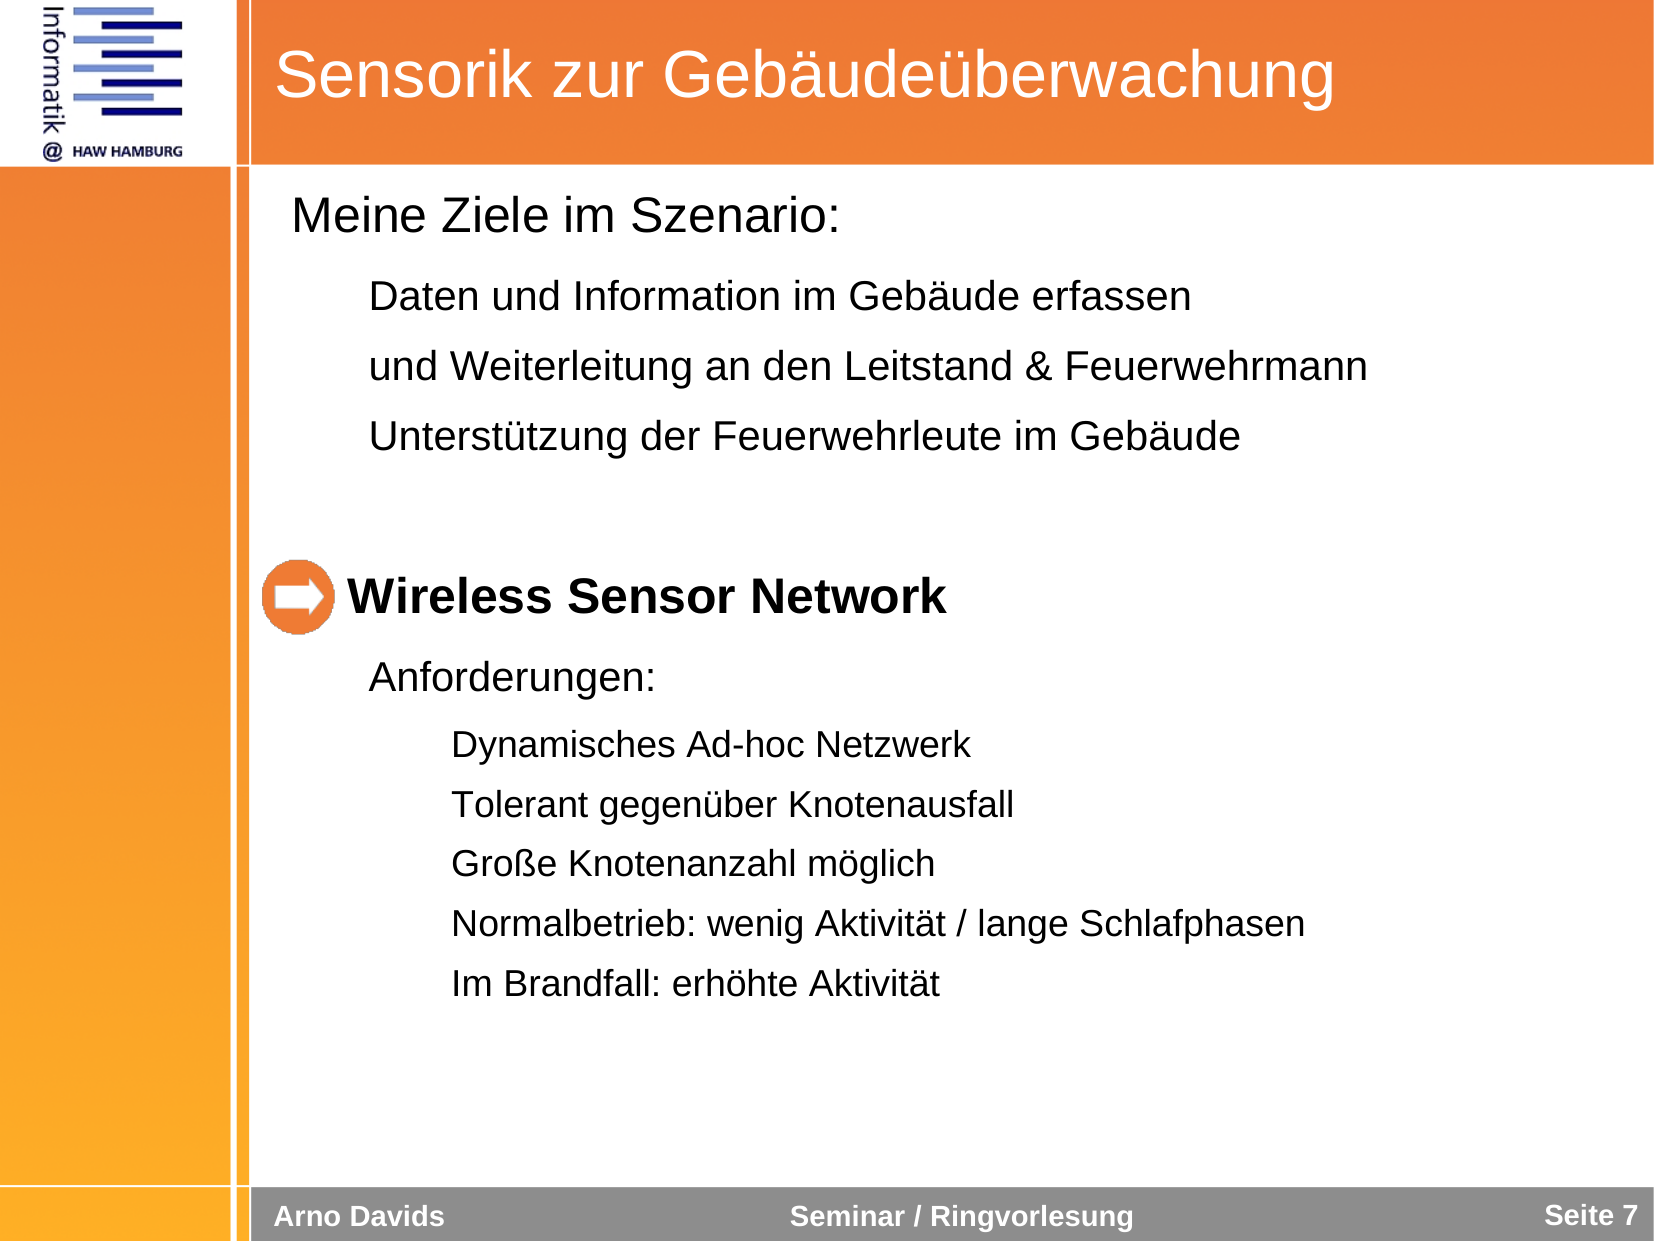

# Sensorik zur Gebäudeüberwachung
Meine Ziele im Szenario:
Daten und Information im Gebäude erfassen
und Weiterleitung an den Leitstand & Feuerwehrmann
Unterstützung der Feuerwehrleute im Gebäude
 Wireless Sensor Network
Anforderungen:
Dynamisches Ad-hoc Netzwerk
Tolerant gegenüber Knotenausfall
Große Knotenanzahl möglich
Normalbetrieb: wenig Aktivität / lange Schlafphasen
Im Brandfall: erhöhte Aktivität